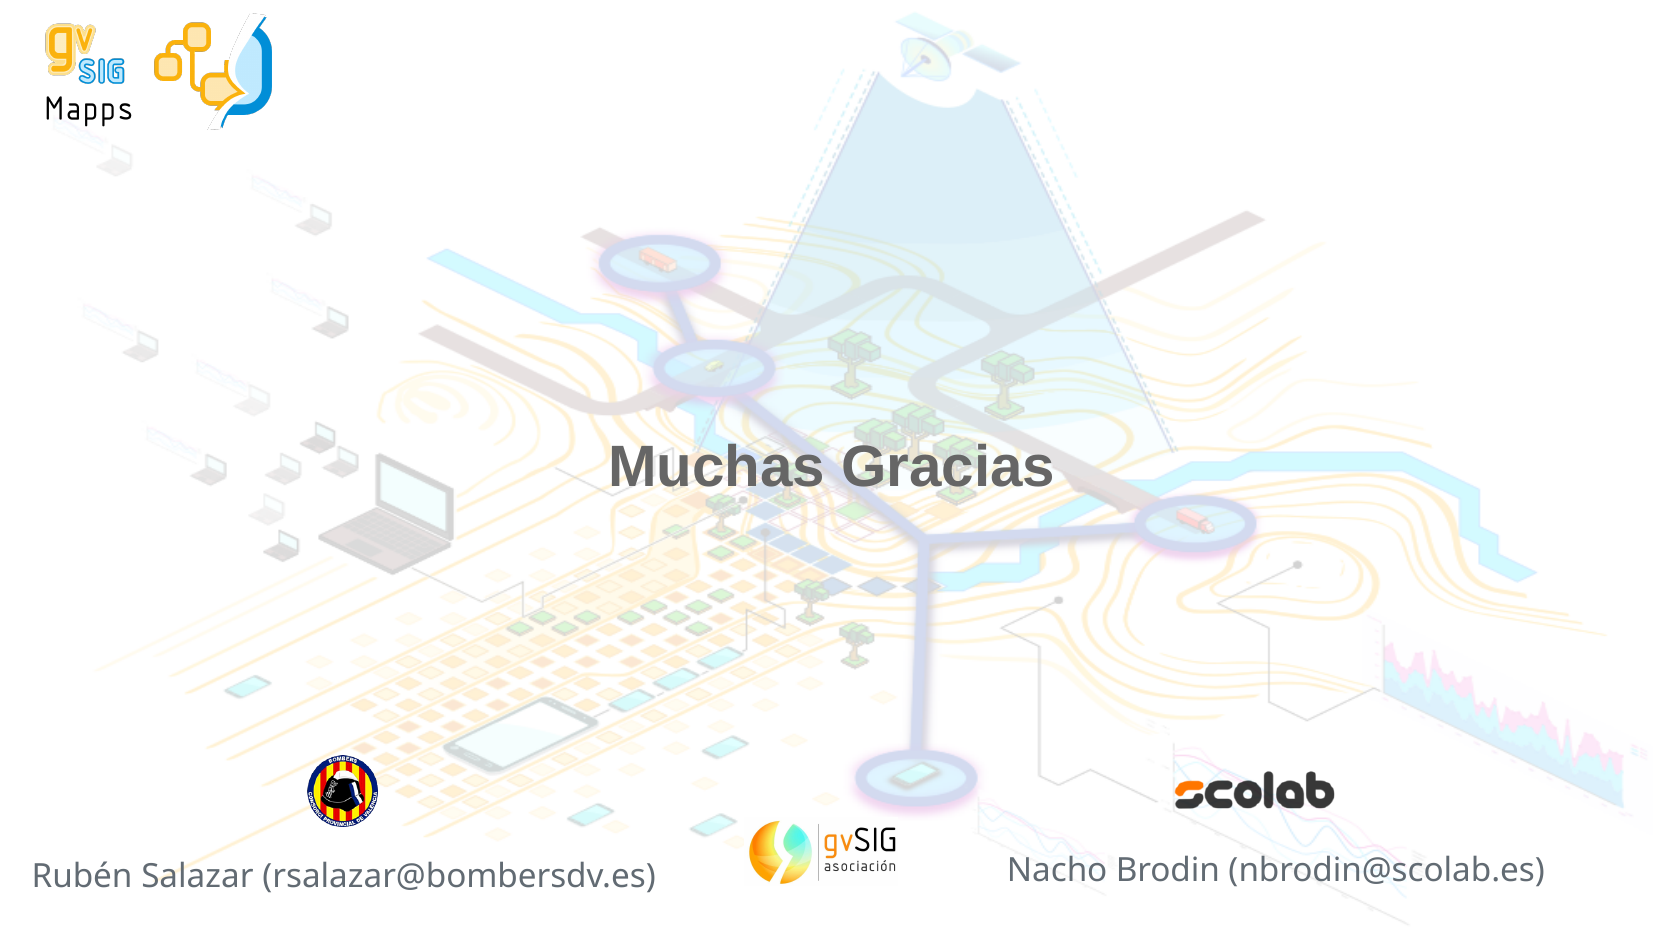

# Muchas Gracias
Nacho Brodin (nbrodin@scolab.es)
Rubén Salazar (rsalazar@bombersdv.es)